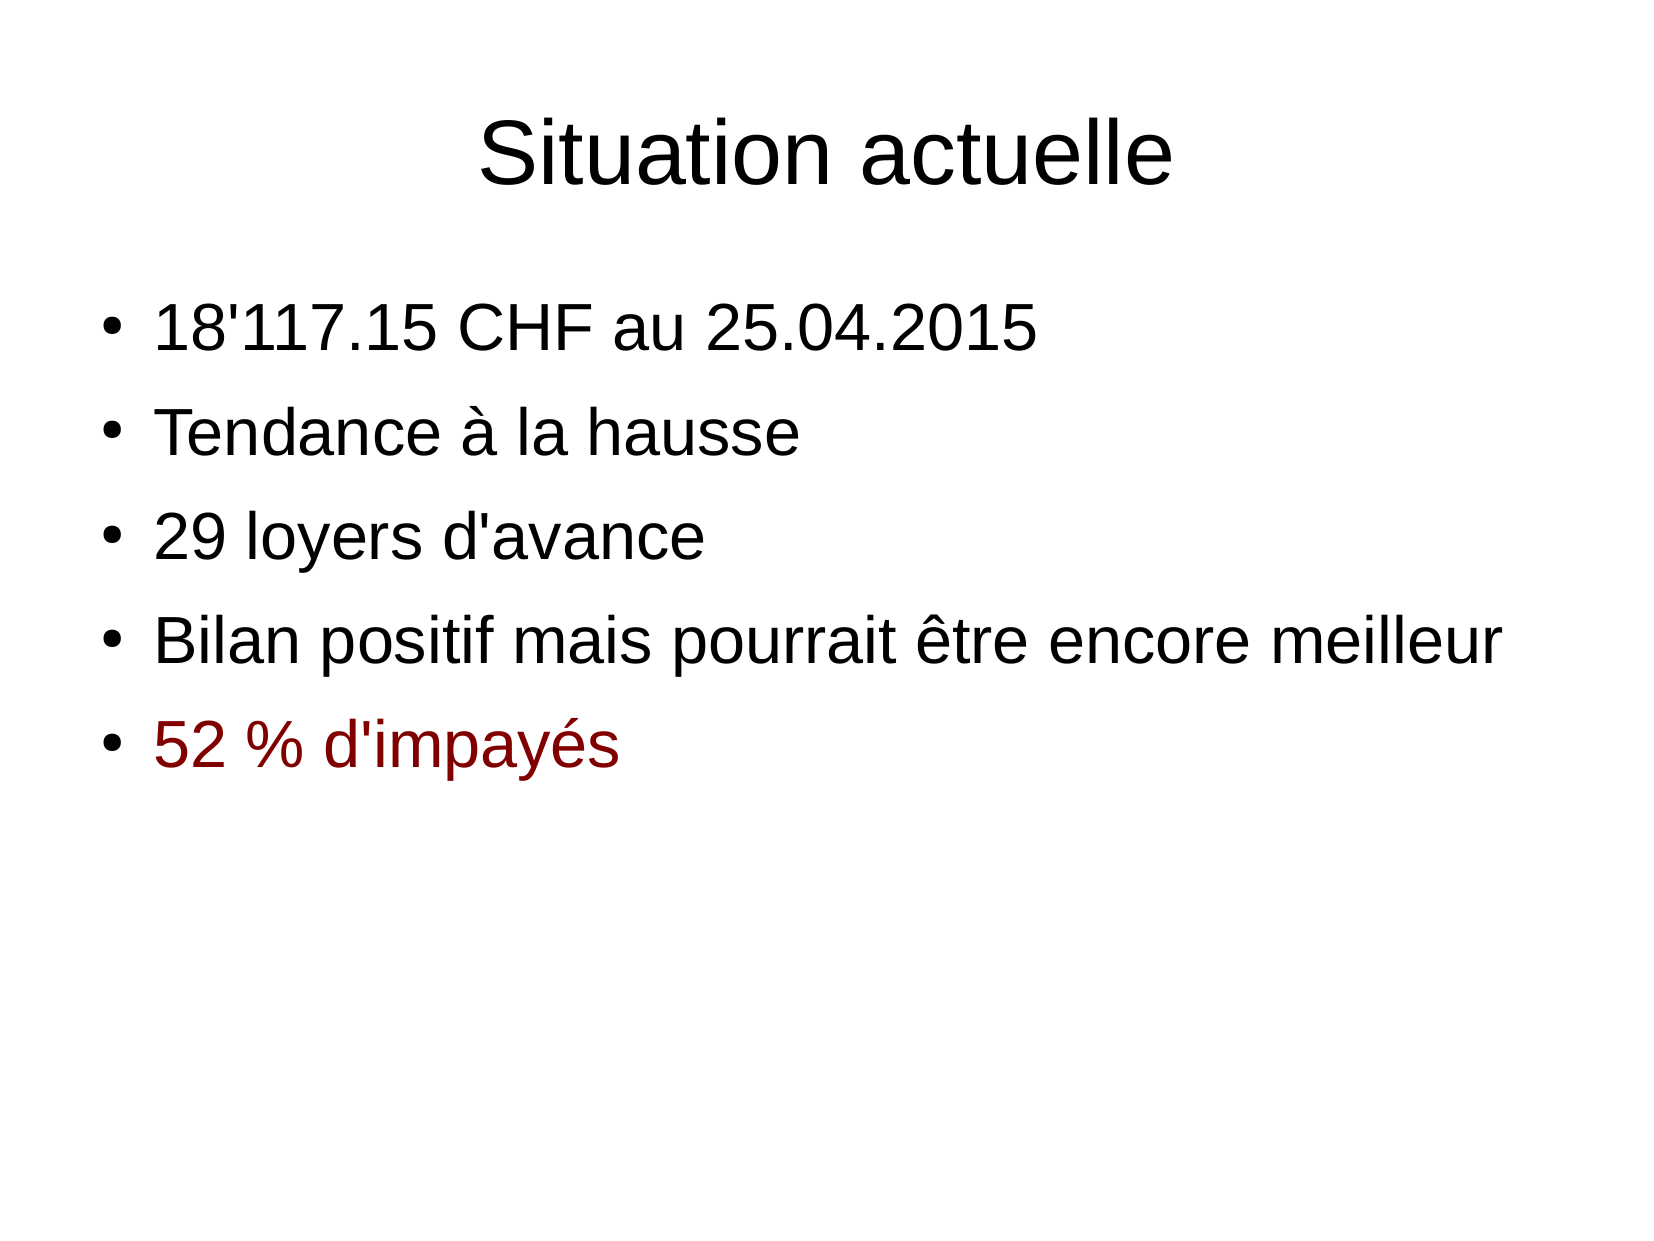

# Situation actuelle
18'117.15 CHF au 25.04.2015
Tendance à la hausse
29 loyers d'avance
Bilan positif mais pourrait être encore meilleur
52 % d'impayés